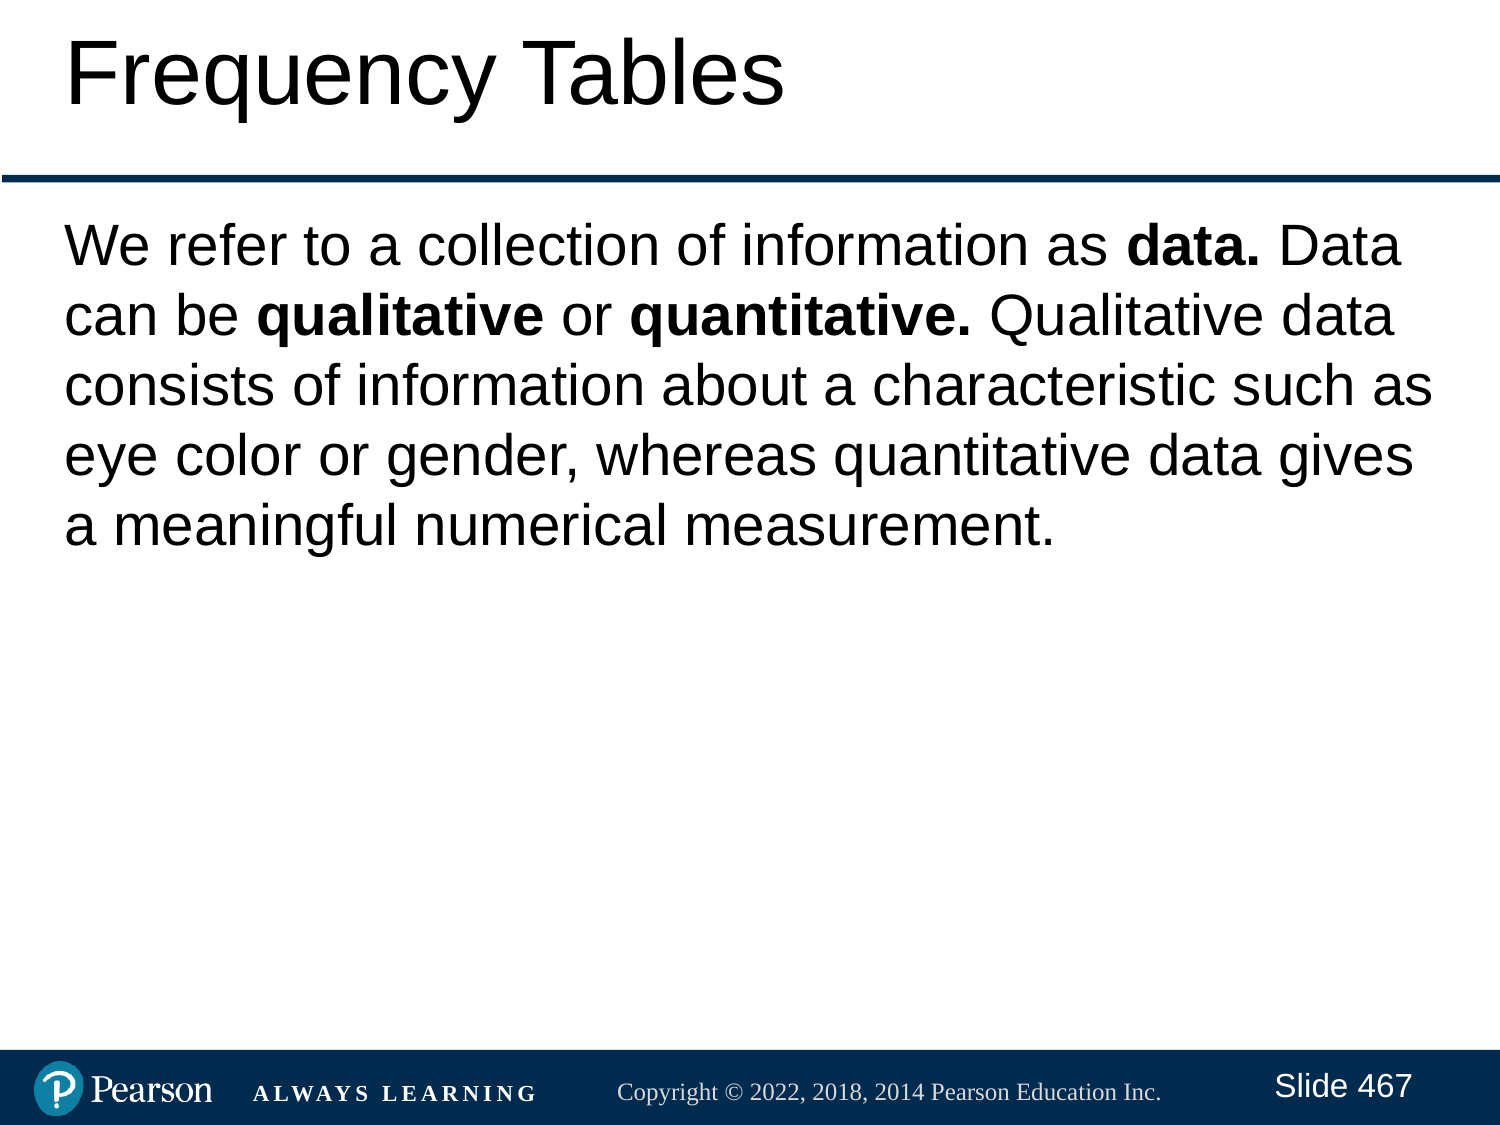

# Frequency Tables
We refer to a collection of information as data. Data can be qualitative or quantitative. Qualitative data consists of information about a characteristic such as eye color or gender, whereas quantitative data gives a meaningful numerical measurement.